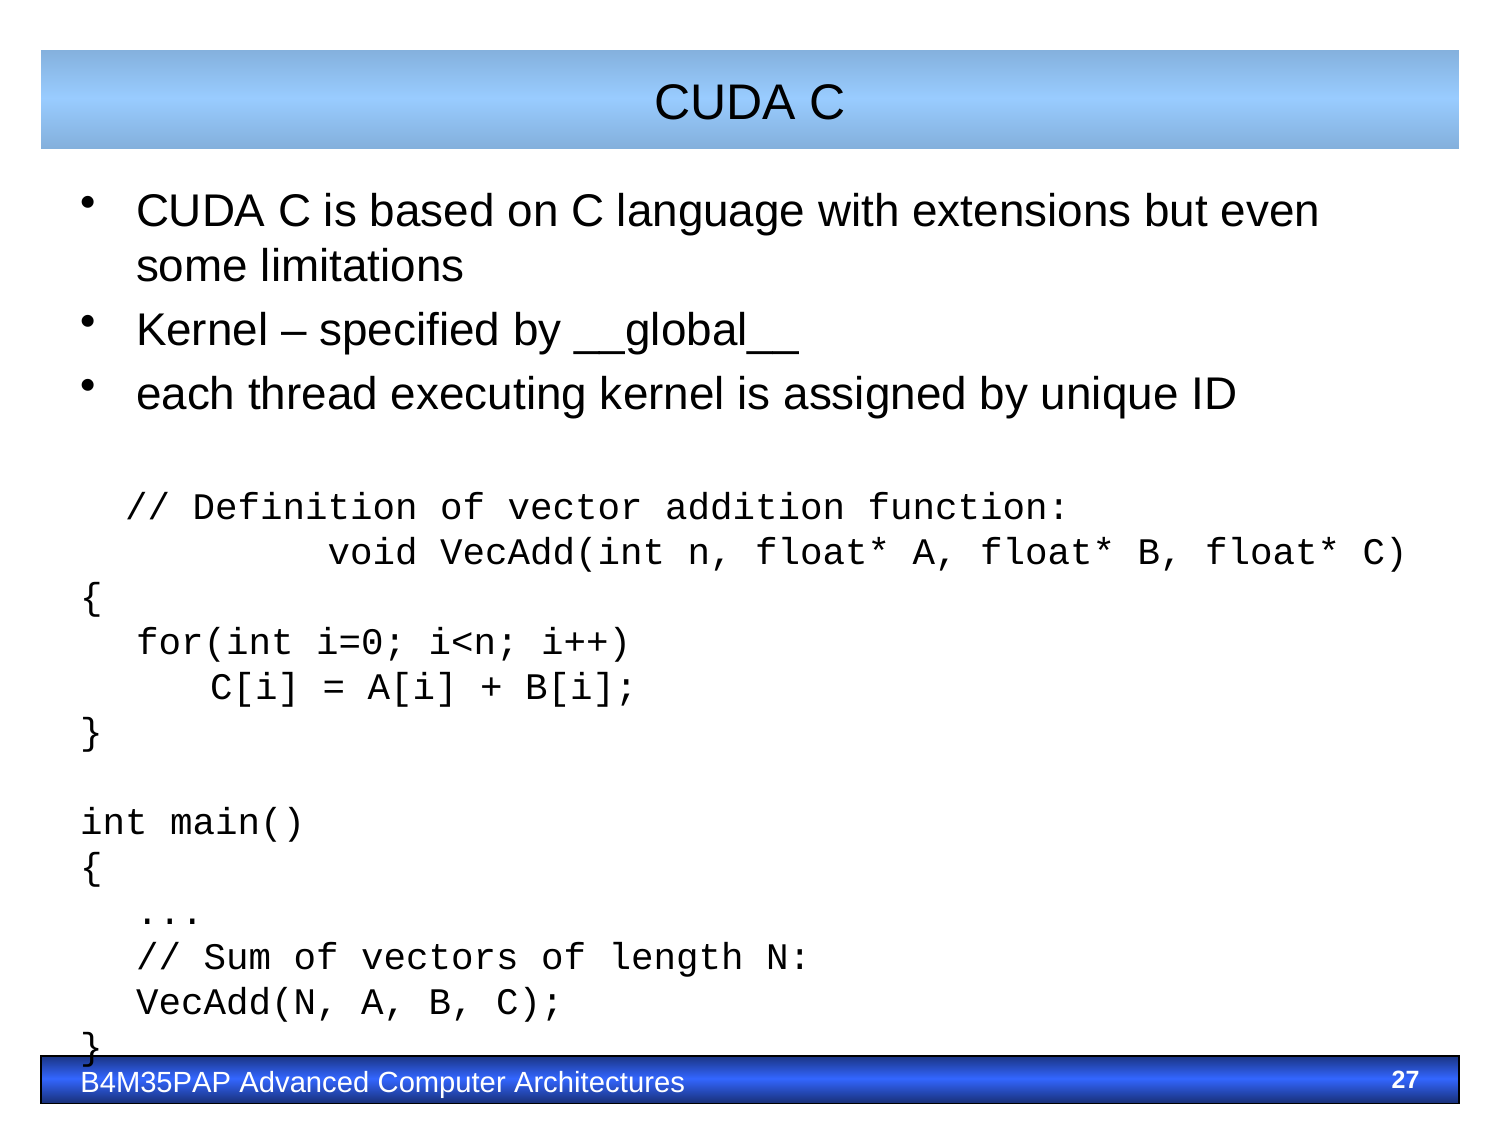

# CUDA C
CUDA C is based on C language with extensions but even some limitations
Kernel – specified by __global__
each thread executing kernel is assigned by unique ID
 // Definition of vector addition function:
 void VecAdd(int n, float* A, float* B, float* C)
{
	for(int i=0; i<n; i++)
		C[i] = A[i] + B[i];
}
int main()
{
	...
	// Sum of vectors of length N:
	VecAdd(N, A, B, C);
}